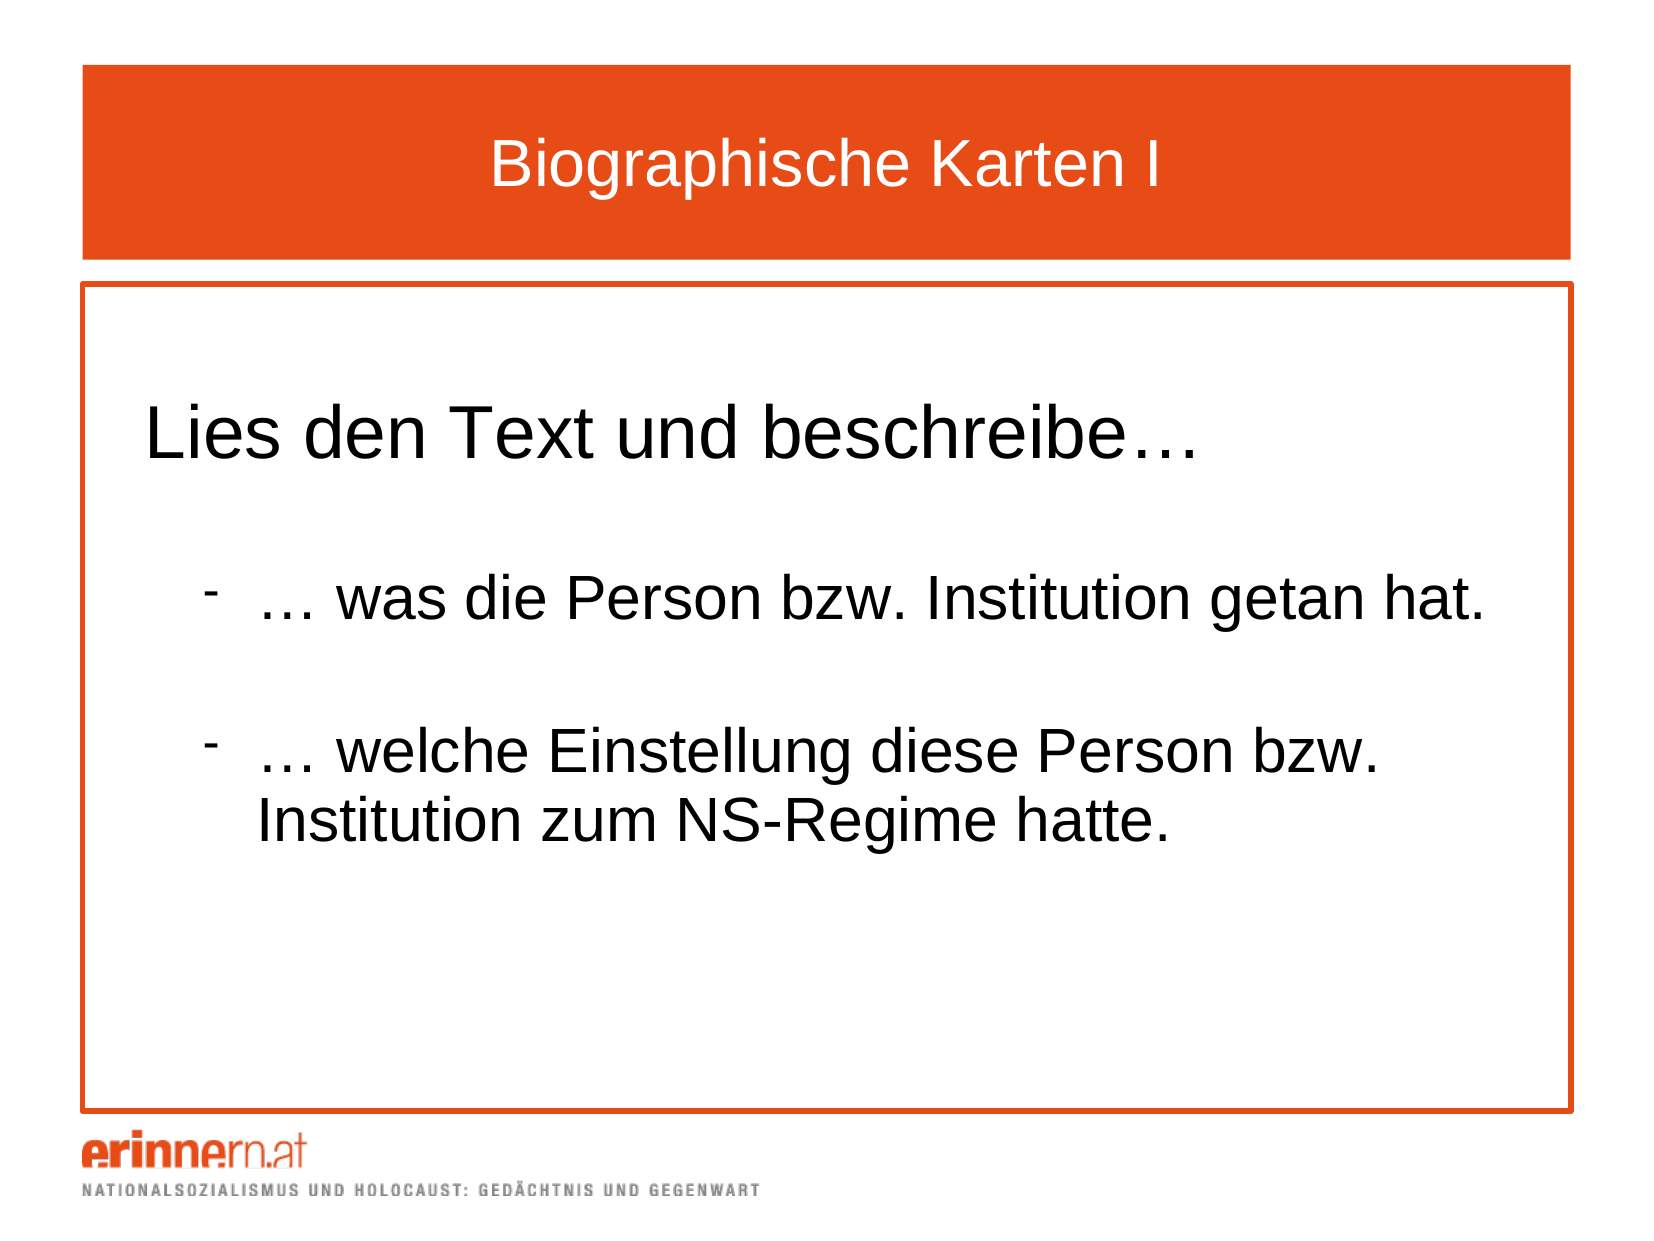

Biographische Karten I
# Lies den Text und beschreibe…
… was die Person bzw. Institution getan hat.
… welche Einstellung diese Person bzw. Institution zum NS-Regime hatte.